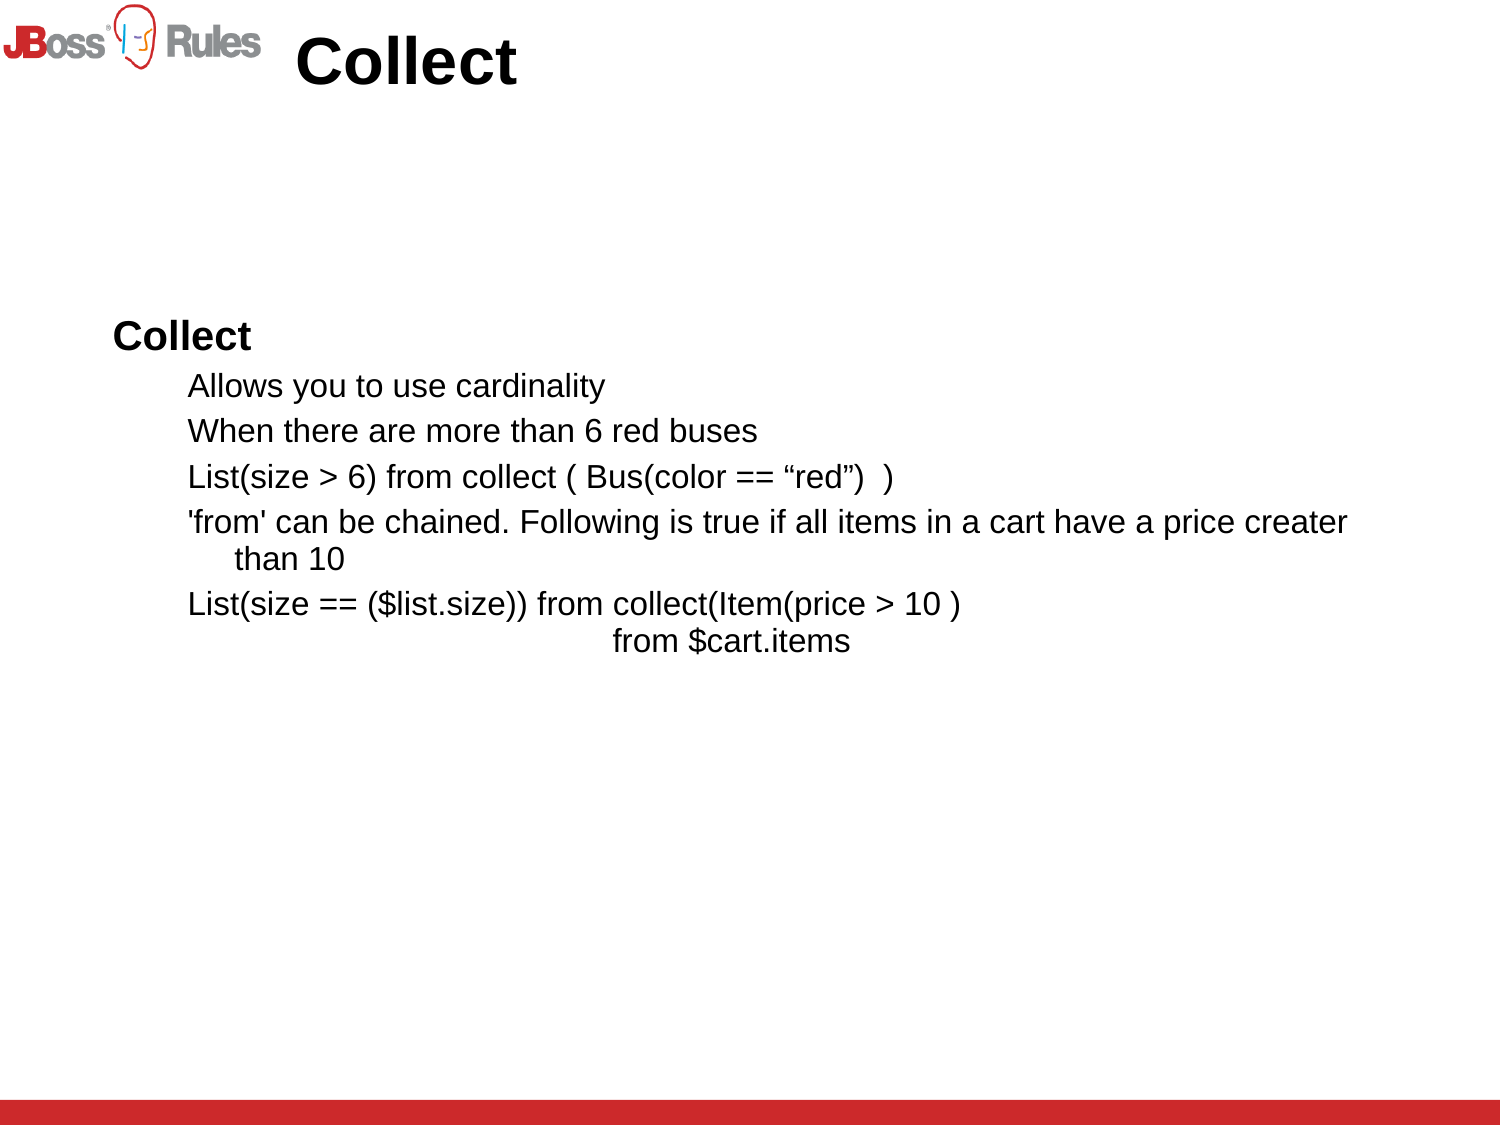

Collect
# Collect
Allows you to use cardinality
When there are more than 6 red buses
List(size > 6) from collect ( Bus(color == “red”) )
'from' can be chained. Following is true if all items in a cart have a price creater than 10
List(size == ($list.size)) from collect(Item(price > 10 )
 from $cart.items